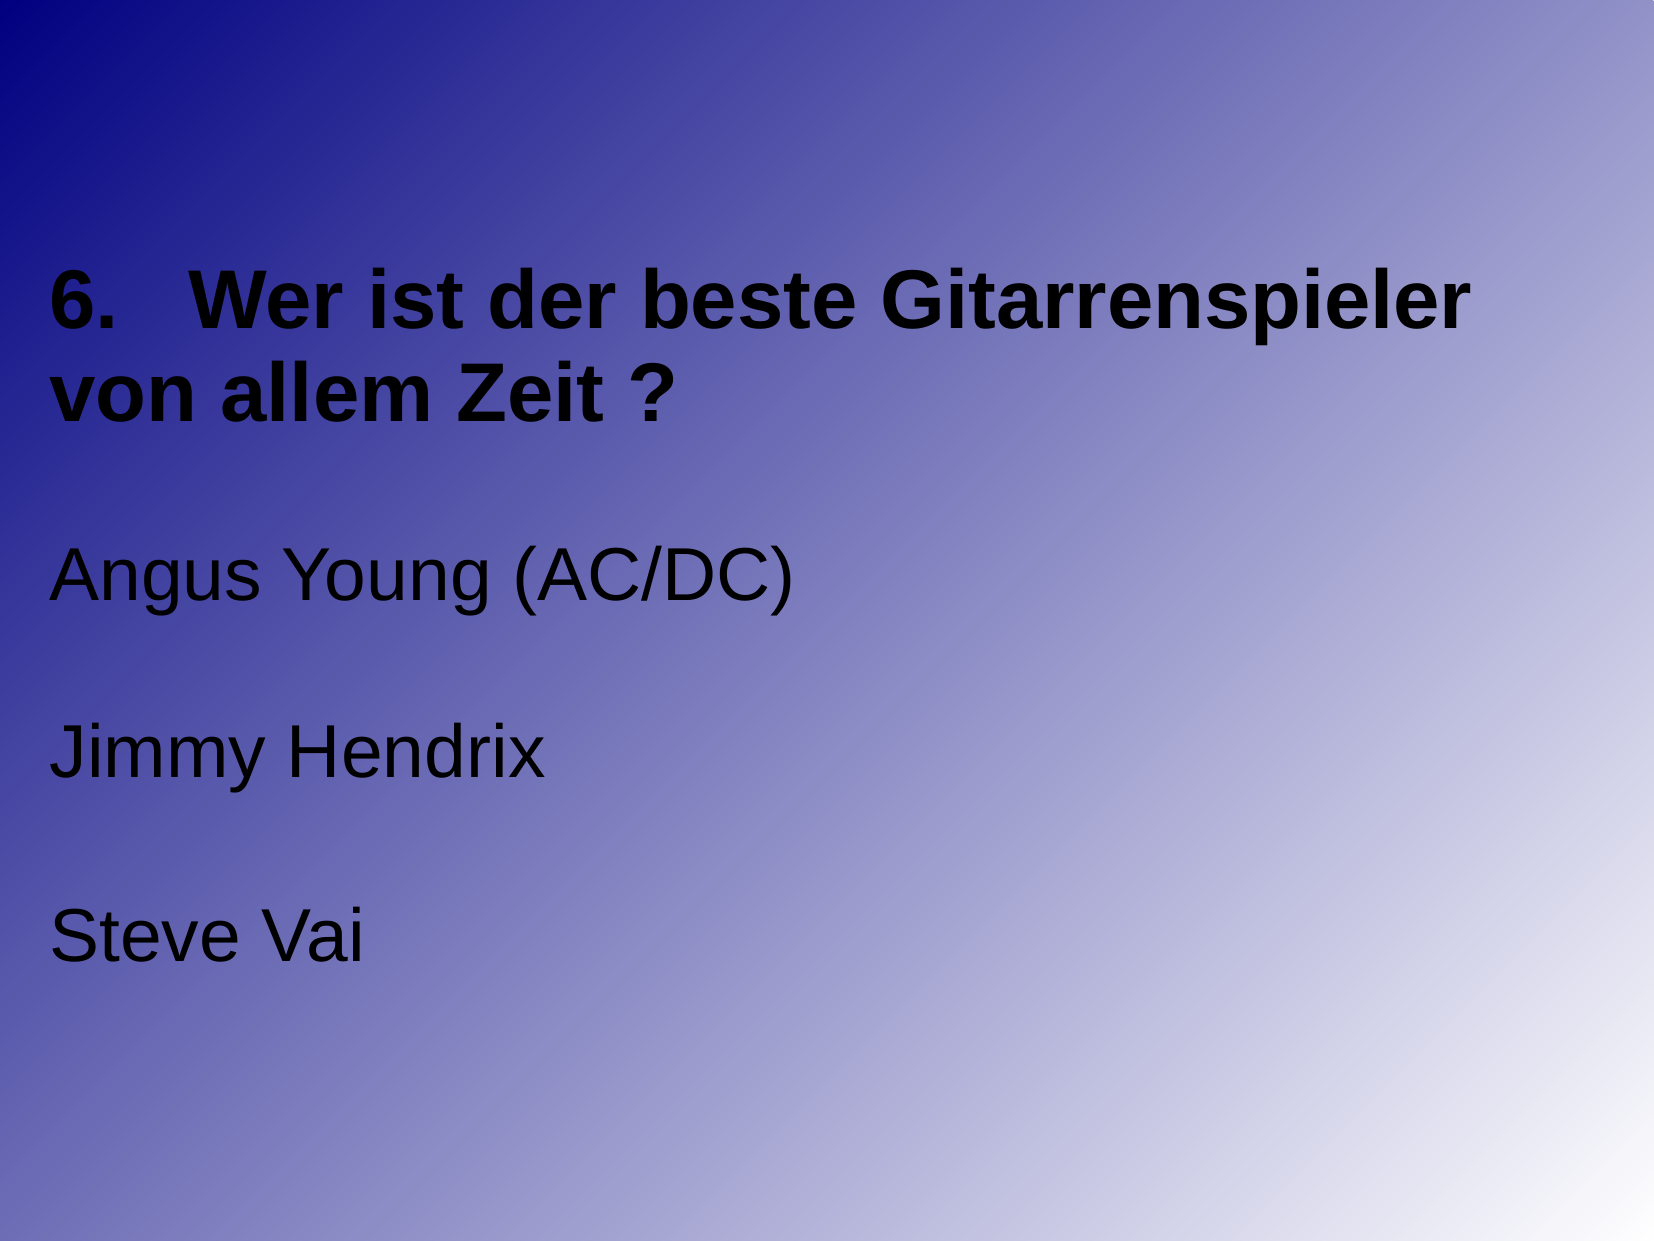

6. Wer ist der beste Gitarrenspieler von allem Zeit ?
Angus Young (AC/DC)
Jimmy Hendrix
Steve Vai